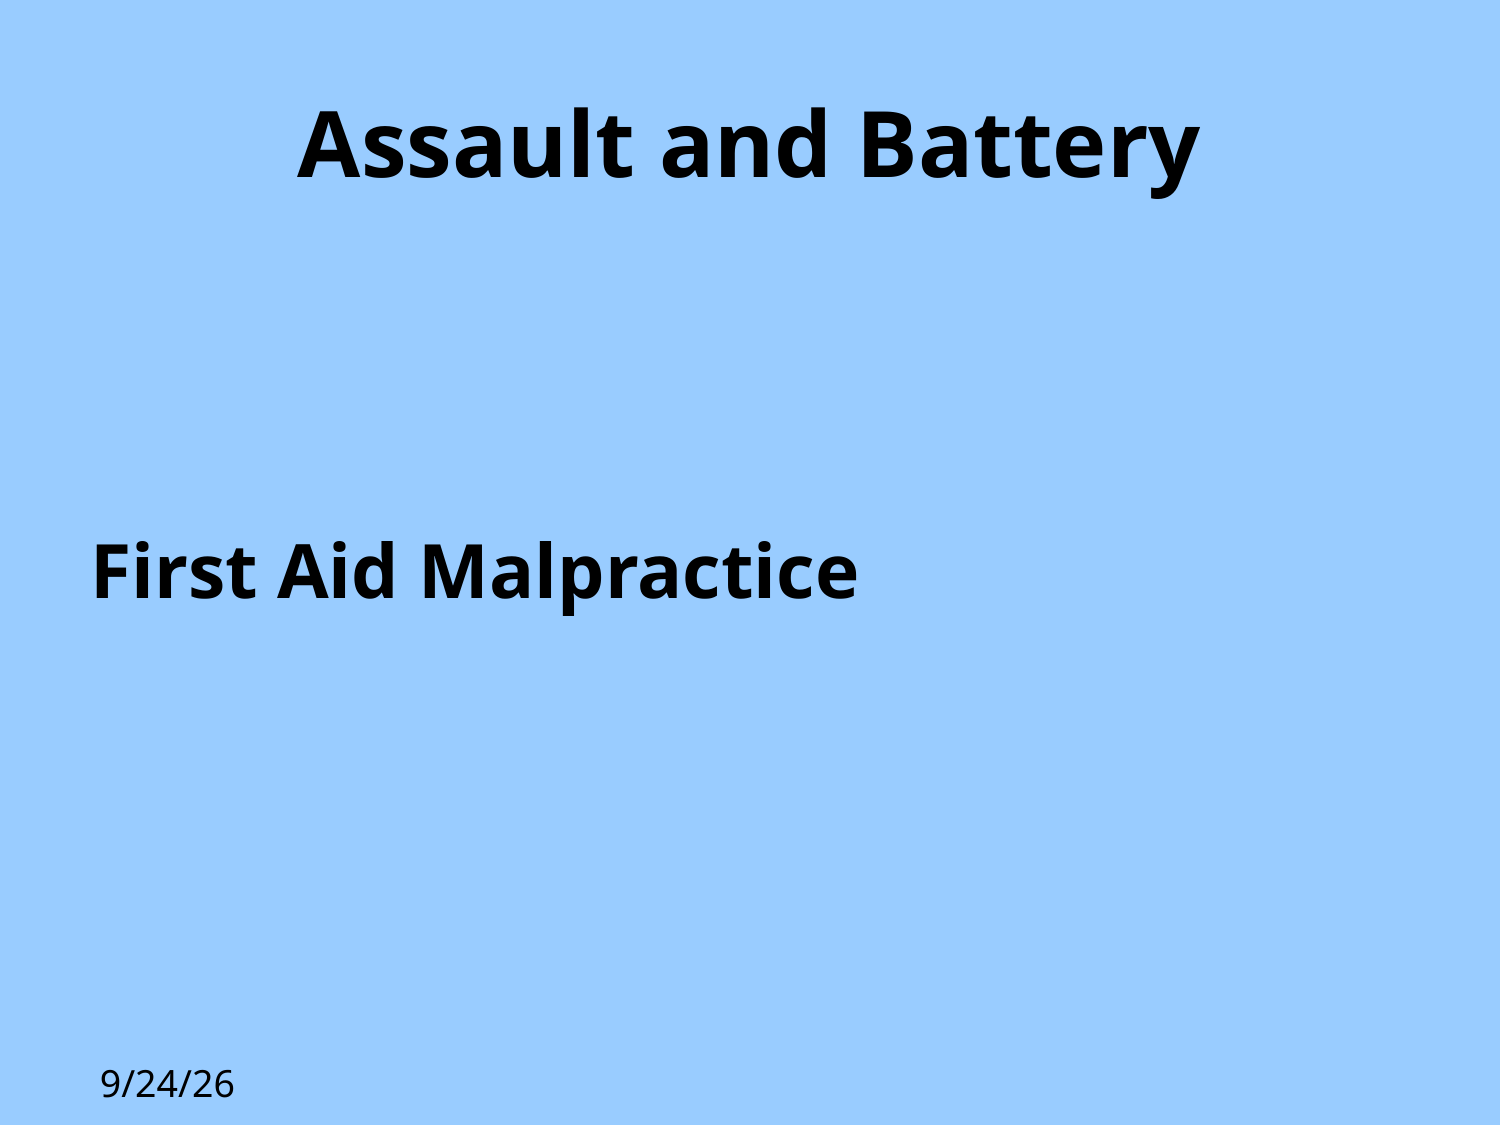

#
Assault and Battery
First Aid Malpractice